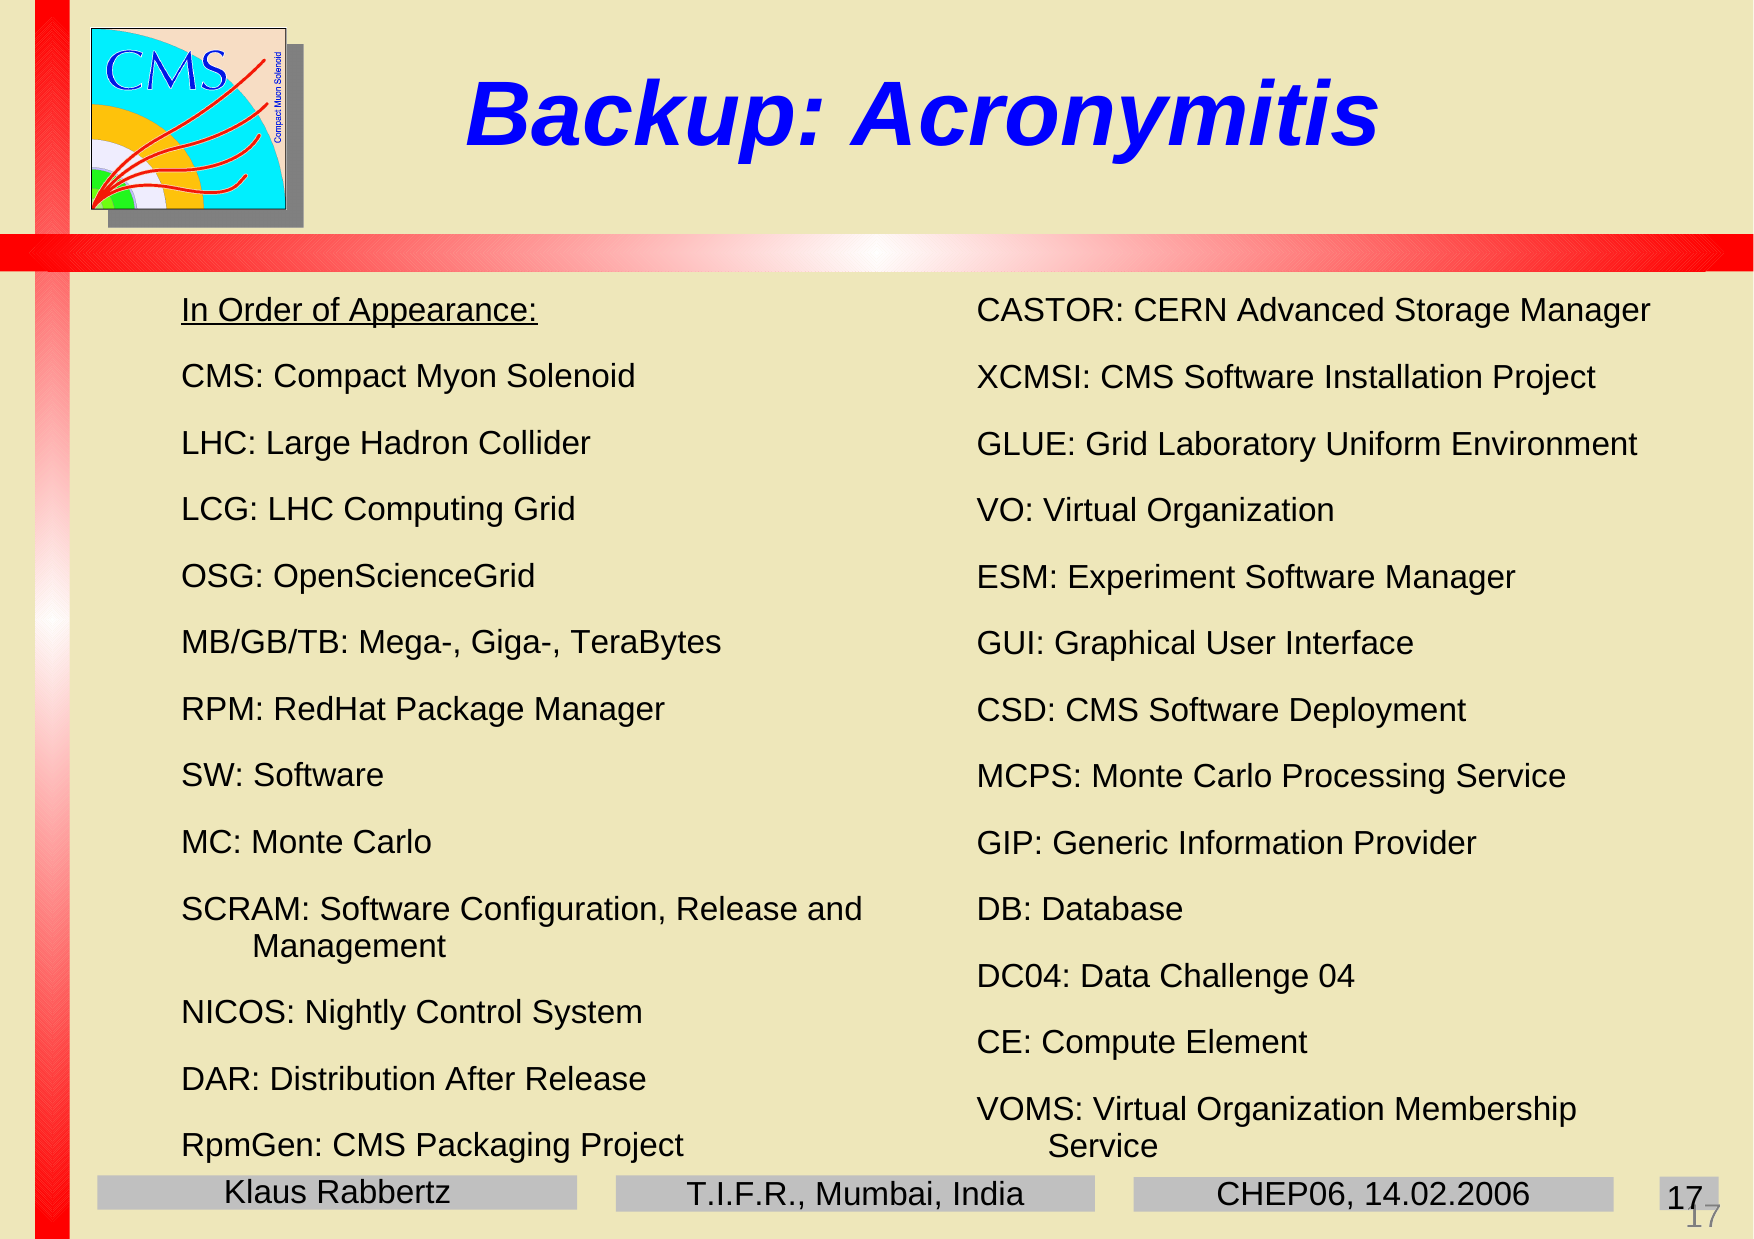

# Backup: Acronymitis
In Order of Appearance:
CMS: Compact Myon Solenoid
LHC: Large Hadron Collider
LCG: LHC Computing Grid
OSG: OpenScienceGrid
MB/GB/TB: Mega-, Giga-, TeraBytes
RPM: RedHat Package Manager
SW: Software
MC: Monte Carlo
SCRAM: Software Configuration, Release and Management
NICOS: Nightly Control System
DAR: Distribution After Release
RpmGen: CMS Packaging Project
CASTOR: CERN Advanced Storage Manager
XCMSI: CMS Software Installation Project
GLUE: Grid Laboratory Uniform Environment
VO: Virtual Organization
ESM: Experiment Software Manager
GUI: Graphical User Interface
CSD: CMS Software Deployment
MCPS: Monte Carlo Processing Service
GIP: Generic Information Provider
DB: Database
DC04: Data Challenge 04
CE: Compute Element
VOMS: Virtual Organization Membership Service